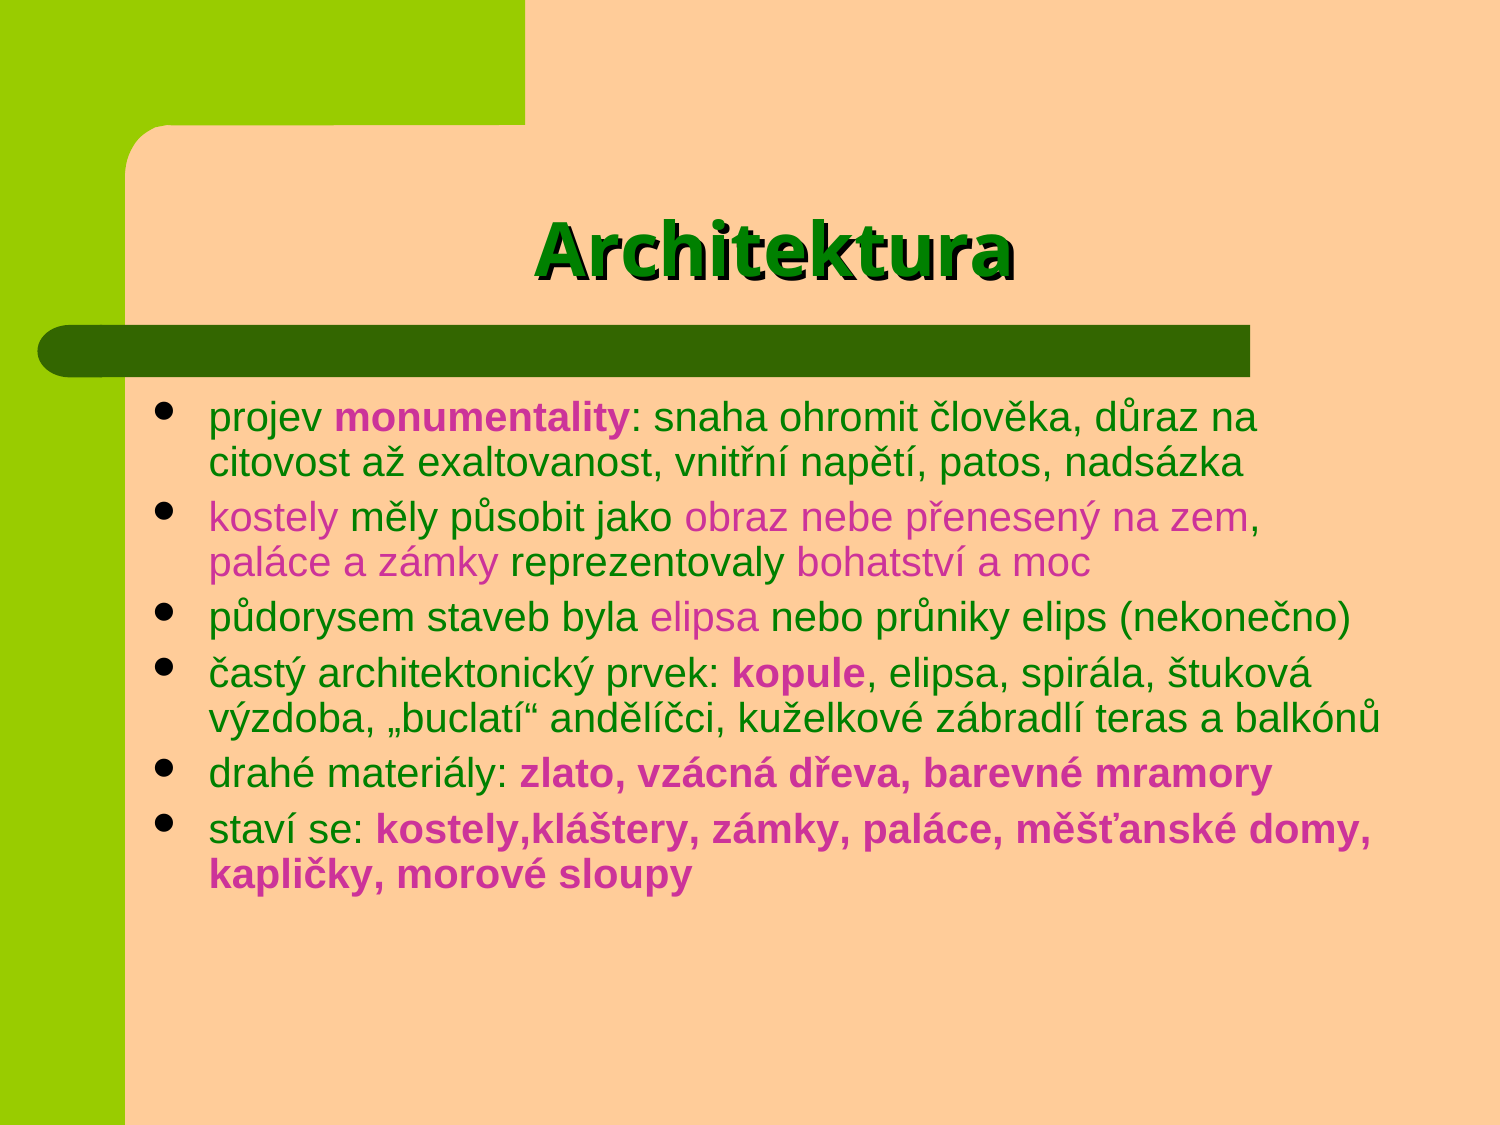

# Architektura
projev monumentality: snaha ohromit člověka, důraz na citovost až exaltovanost, vnitřní napětí, patos, nadsázka
kostely měly působit jako obraz nebe přenesený na zem, paláce a zámky reprezentovaly bohatství a moc
půdorysem staveb byla elipsa nebo průniky elips (nekonečno)
častý architektonický prvek: kopule, elipsa, spirála, štuková výzdoba, „buclatí“ andělíčci, kuželkové zábradlí teras a balkónů
drahé materiály: zlato, vzácná dřeva, barevné mramory
staví se: kostely,kláštery, zámky, paláce, měšťanské domy, kapličky, morové sloupy